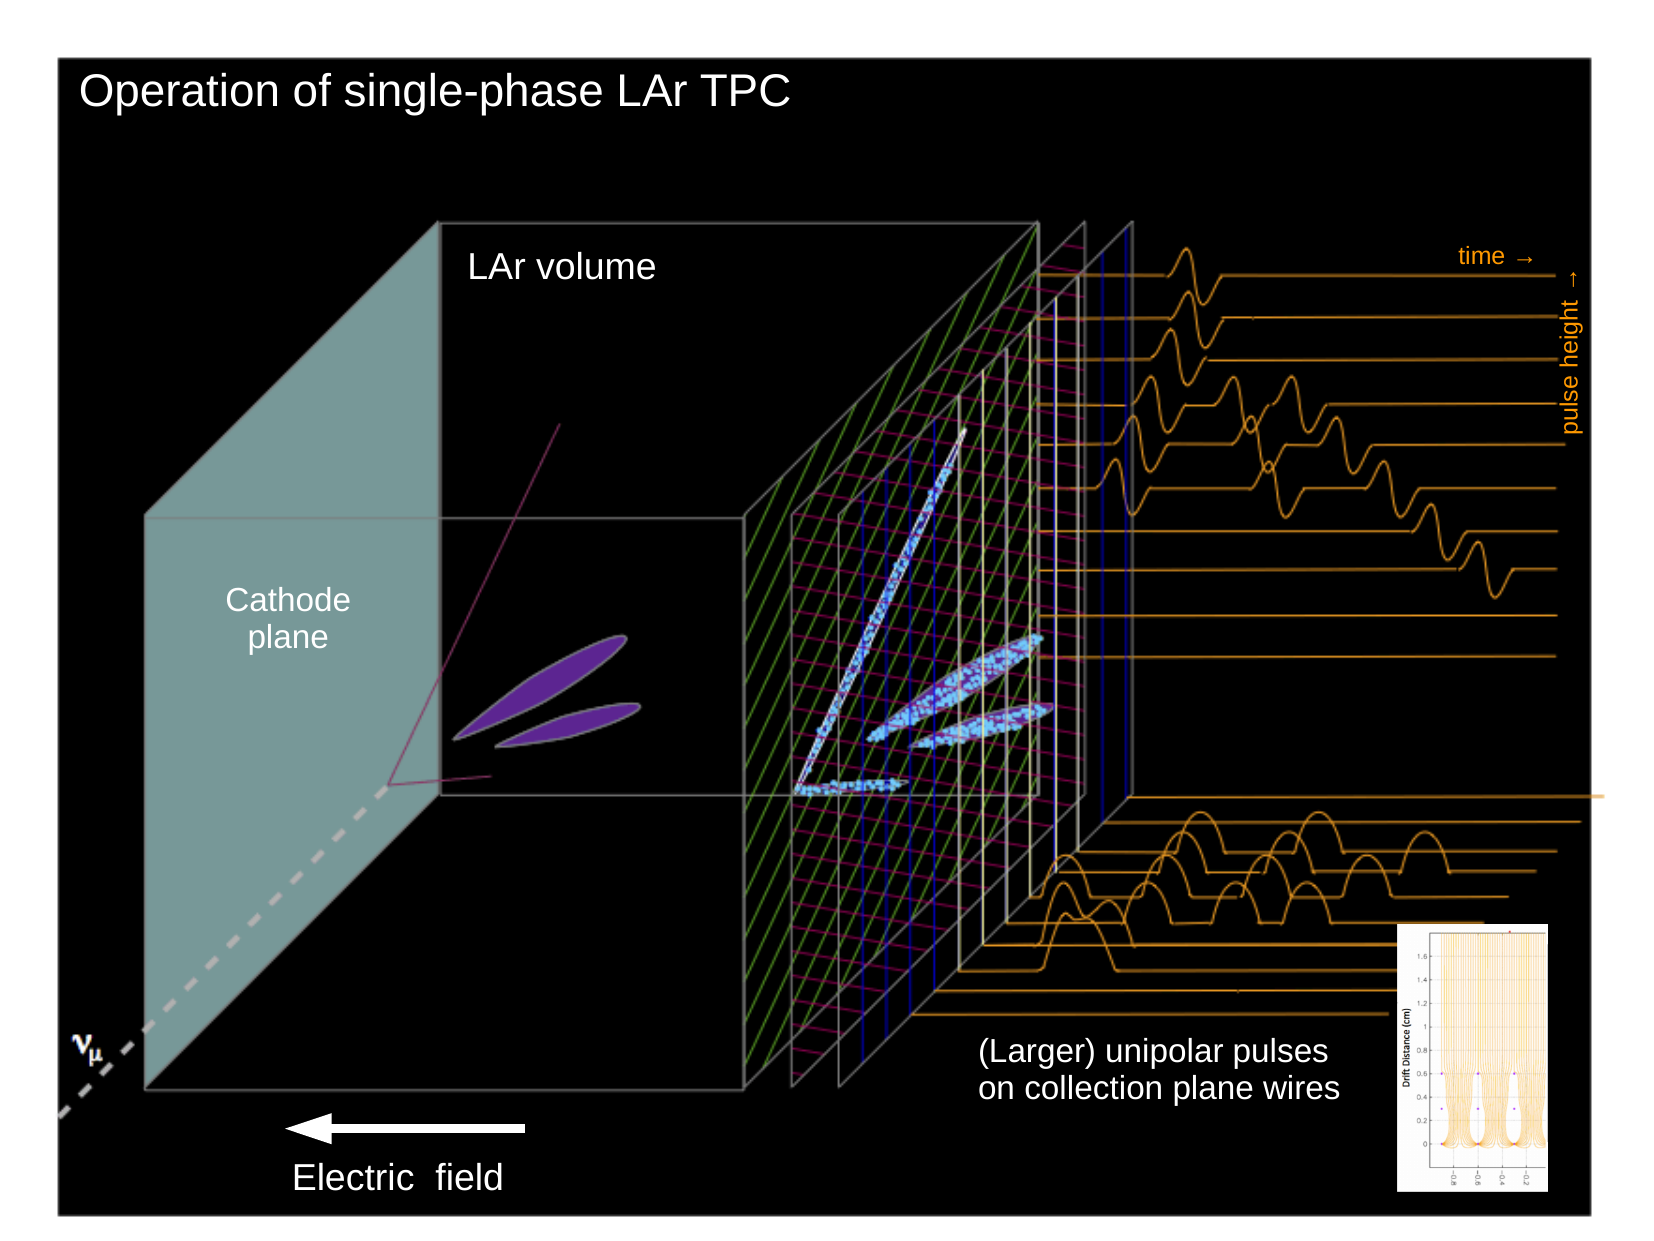

Operation of single-phase LAr TPC
time →
LAr volume
pulse height →
Cathode
plane
(Larger) unipolar pulses
on collection plane wires
Electric field
92